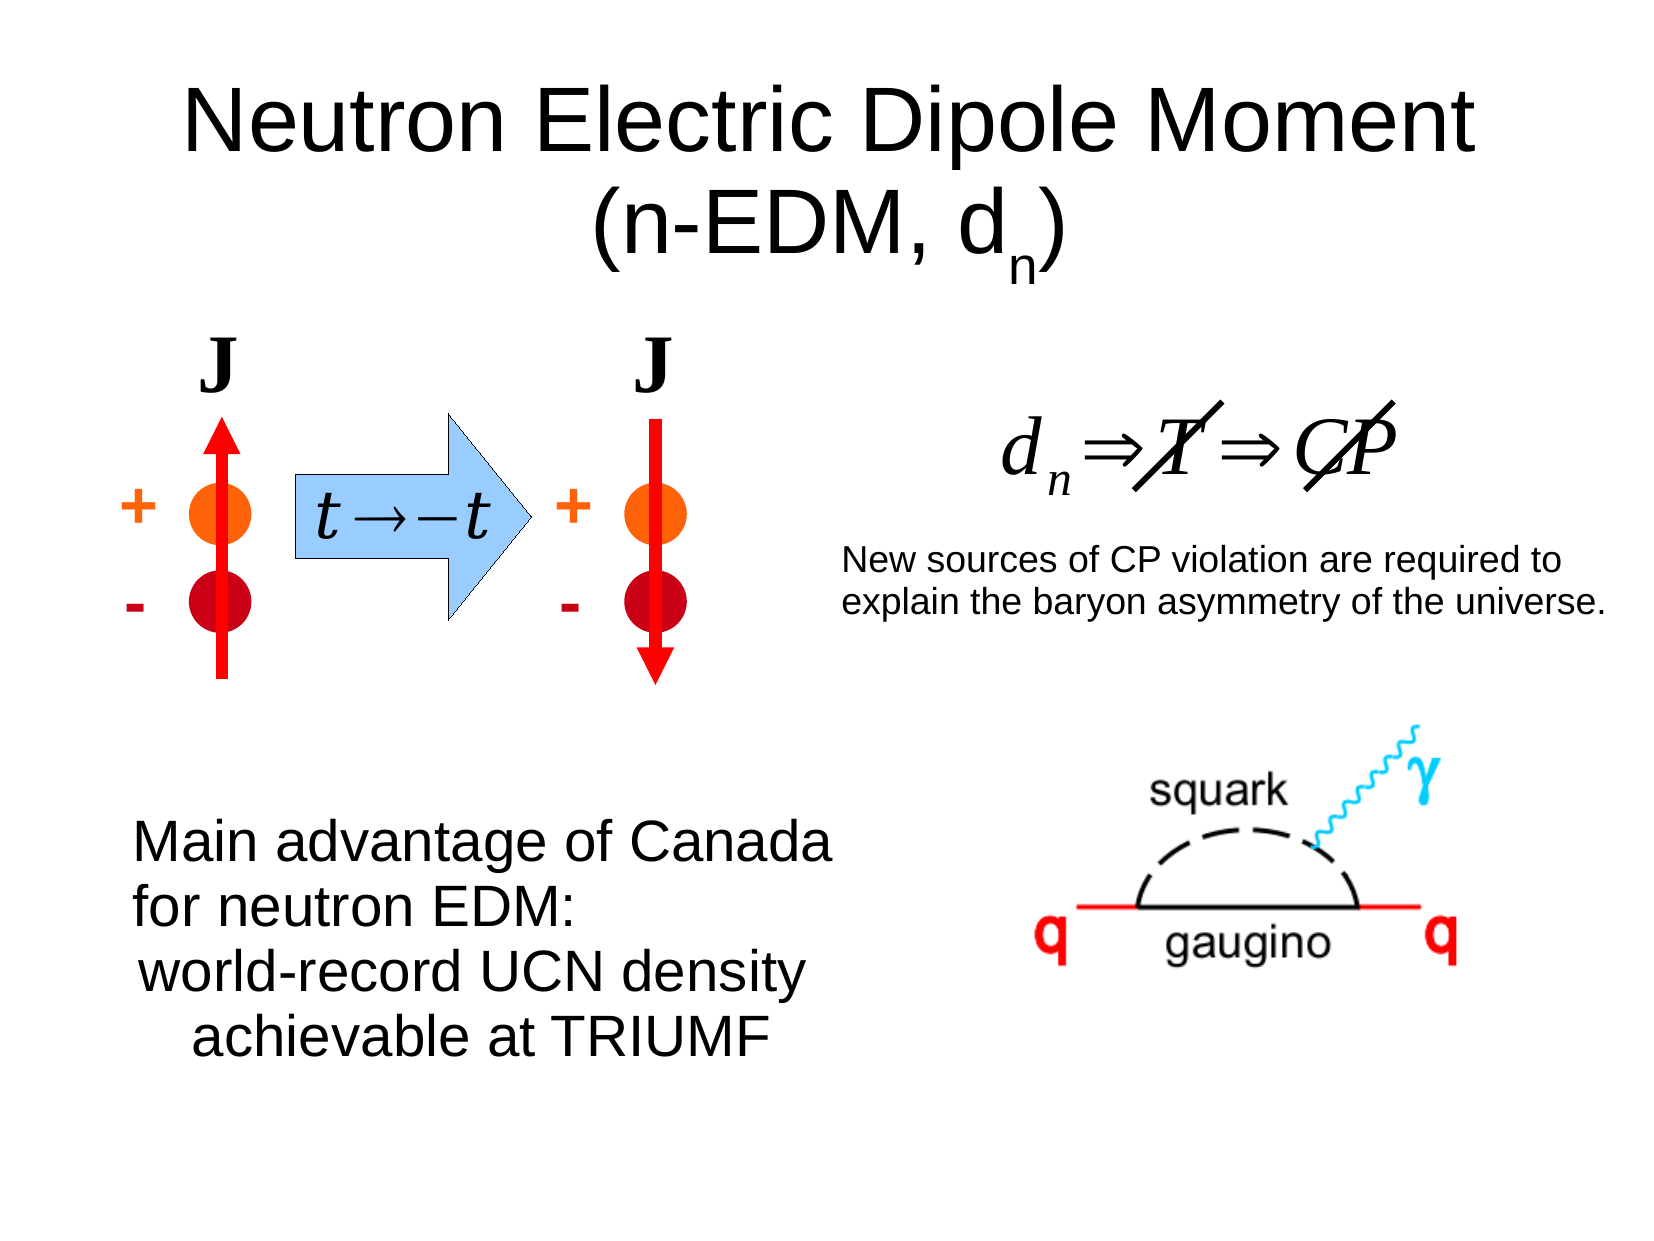

# Neutron Electric Dipole Moment (n-EDM, dn)
+
-
+
-
New sources of CP violation are required to explain the baryon asymmetry of the universe.
-
Main advantage of Canada for neutron EDM:
world-record UCN density achievable at TRIUMF